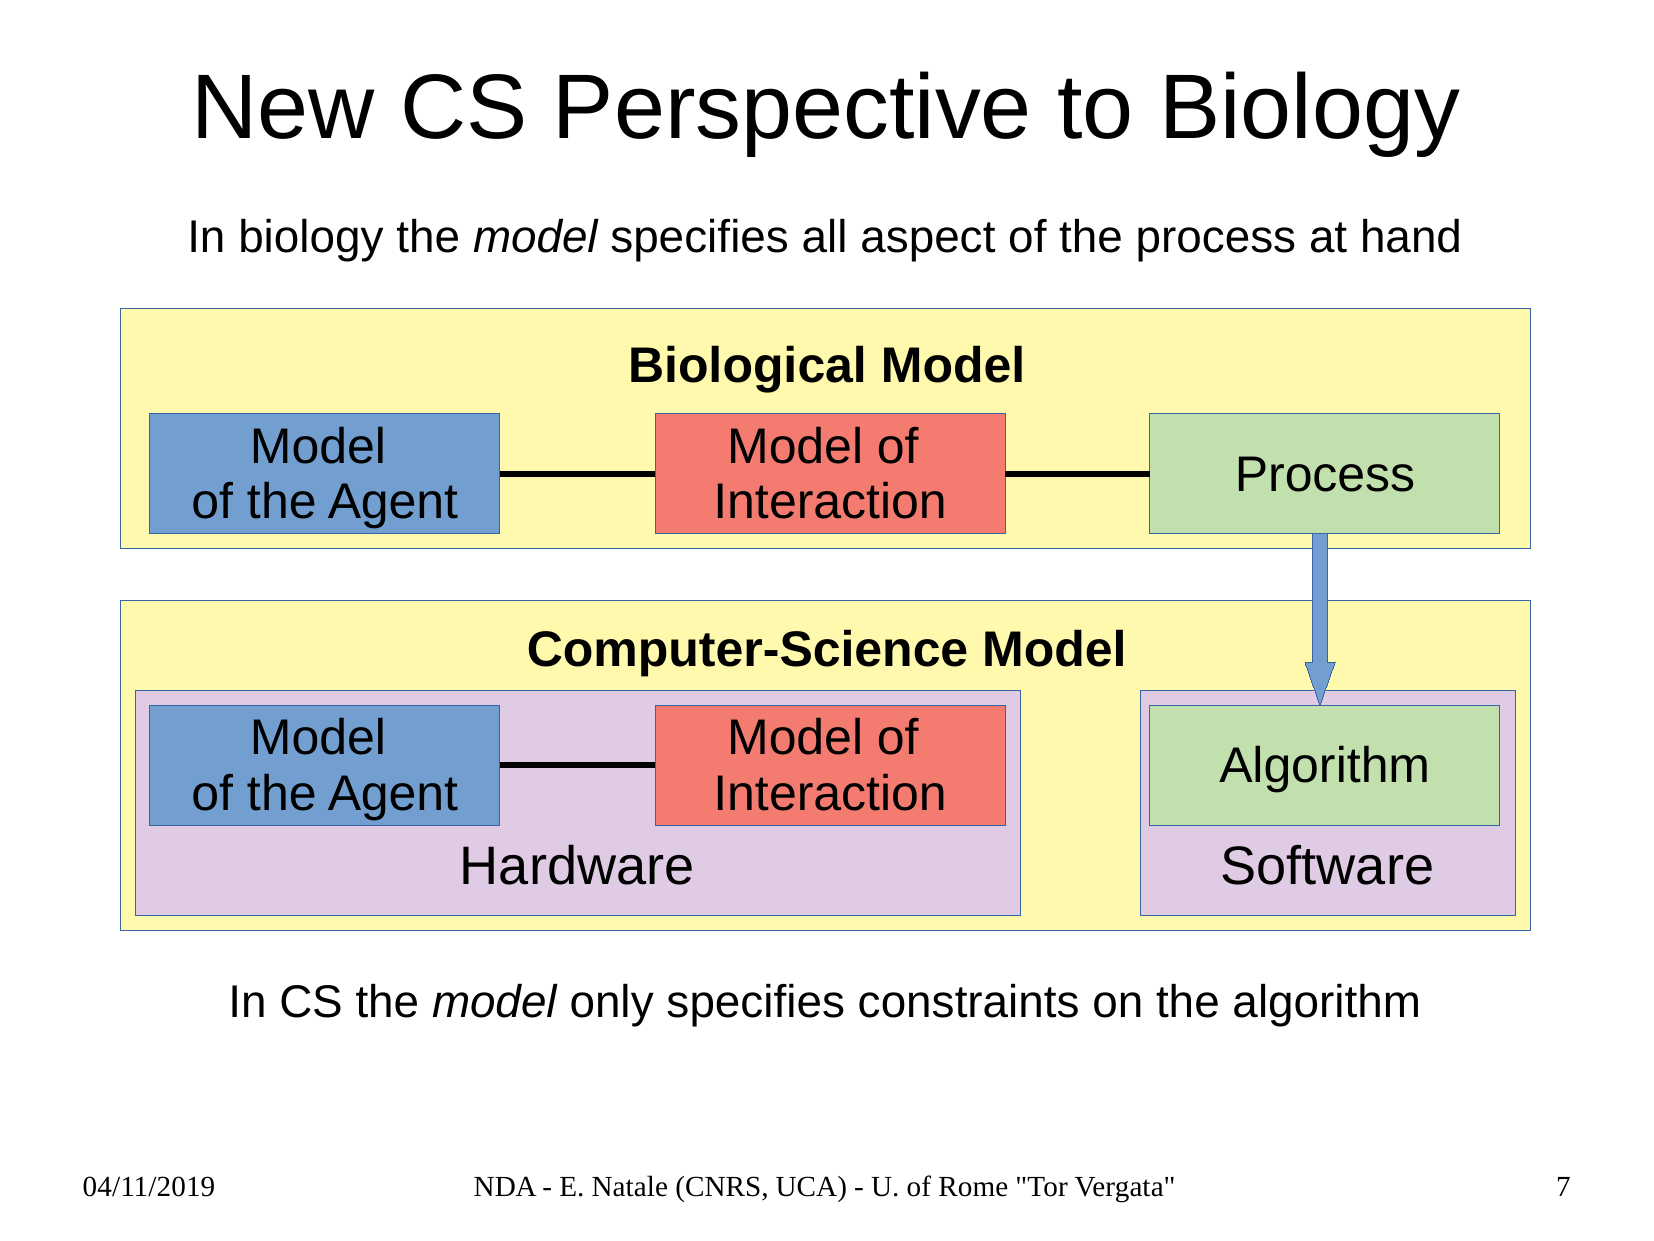

# New CS Perspective to Biology
In biology the model specifies all aspect of the process at hand
s
Biological Model
Model
of the Agent
Model of
Interaction
Process
Computer-Science Model
Hardware
Software
Model
of the Agent
Model of
Interaction
Algorithm
In CS the model only specifies constraints on the algorithm
04/11/2019
NDA - E. Natale (CNRS, UCA) - U. of Rome "Tor Vergata"
7